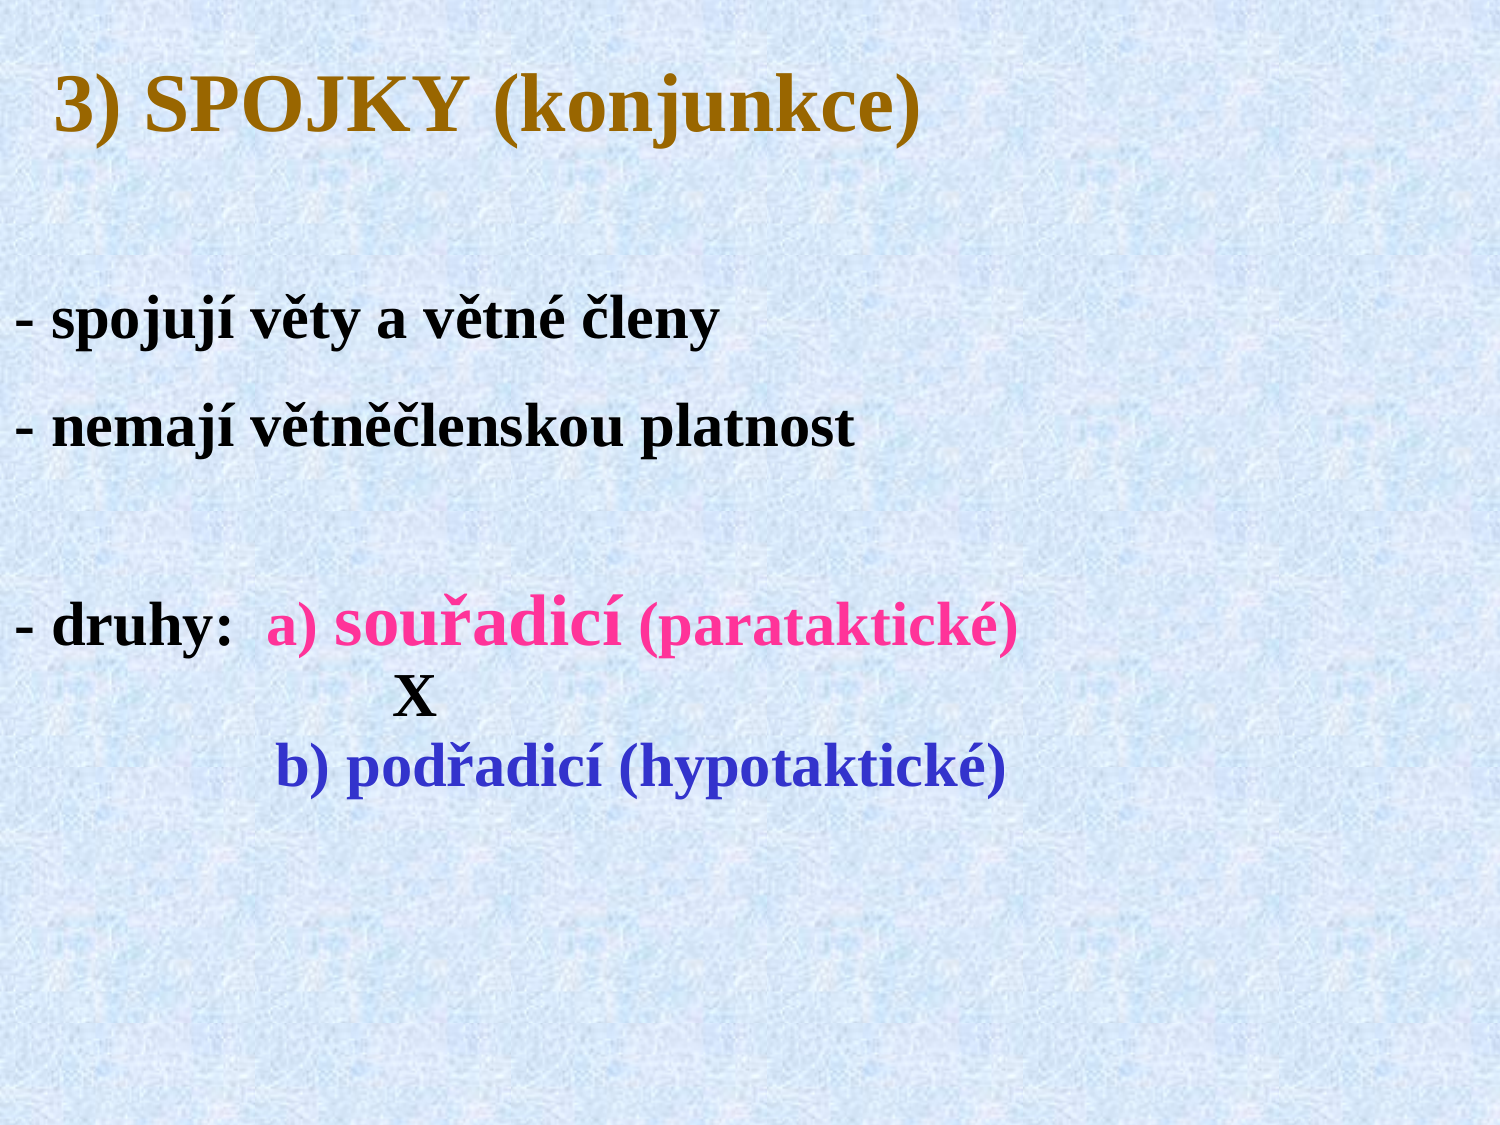

3) SPOJKY (konjunkce)
- spojují věty a větné členy
- nemají větněčlenskou platnost
- druhy: a) souřadicí (parataktické)
 X
 b) podřadicí (hypotaktické)